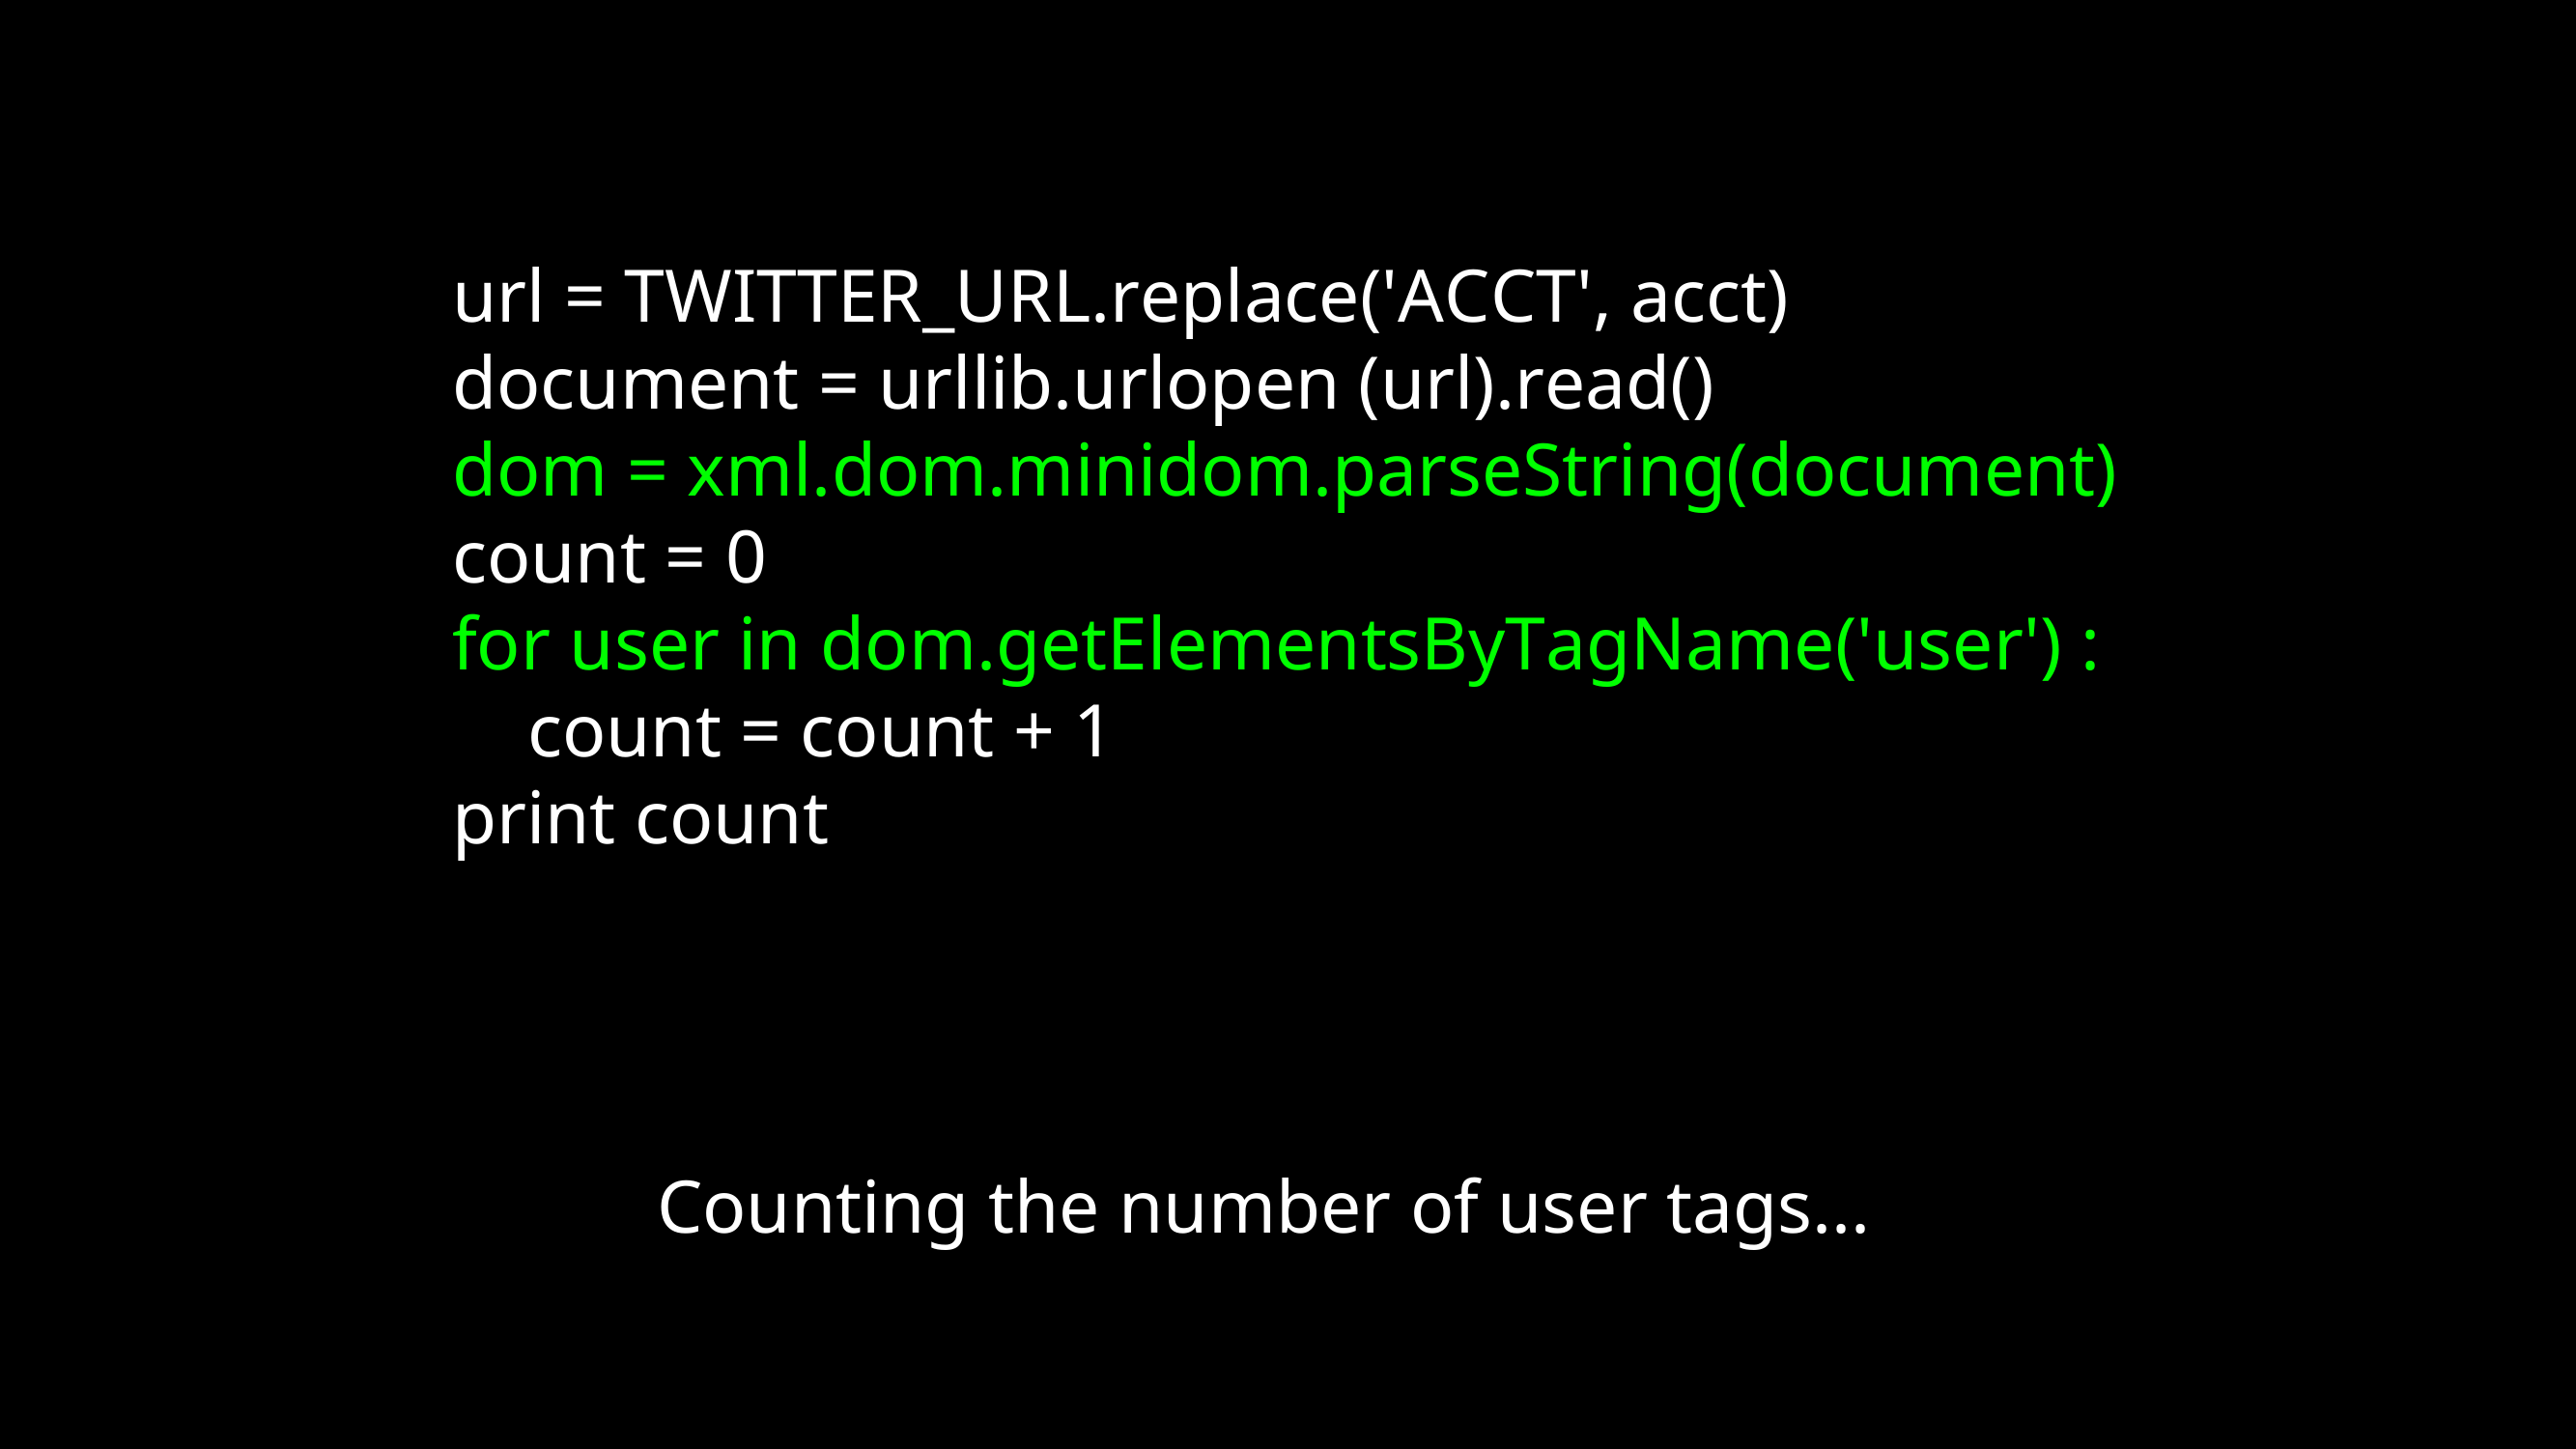

url = TWITTER_URL.replace('ACCT', acct)
 document = urllib.urlopen (url).read()
 dom = xml.dom.minidom.parseString(document)
 count = 0
 for user in dom.getElementsByTagName('user') :
 count = count + 1
 print count
Counting the number of user tags...